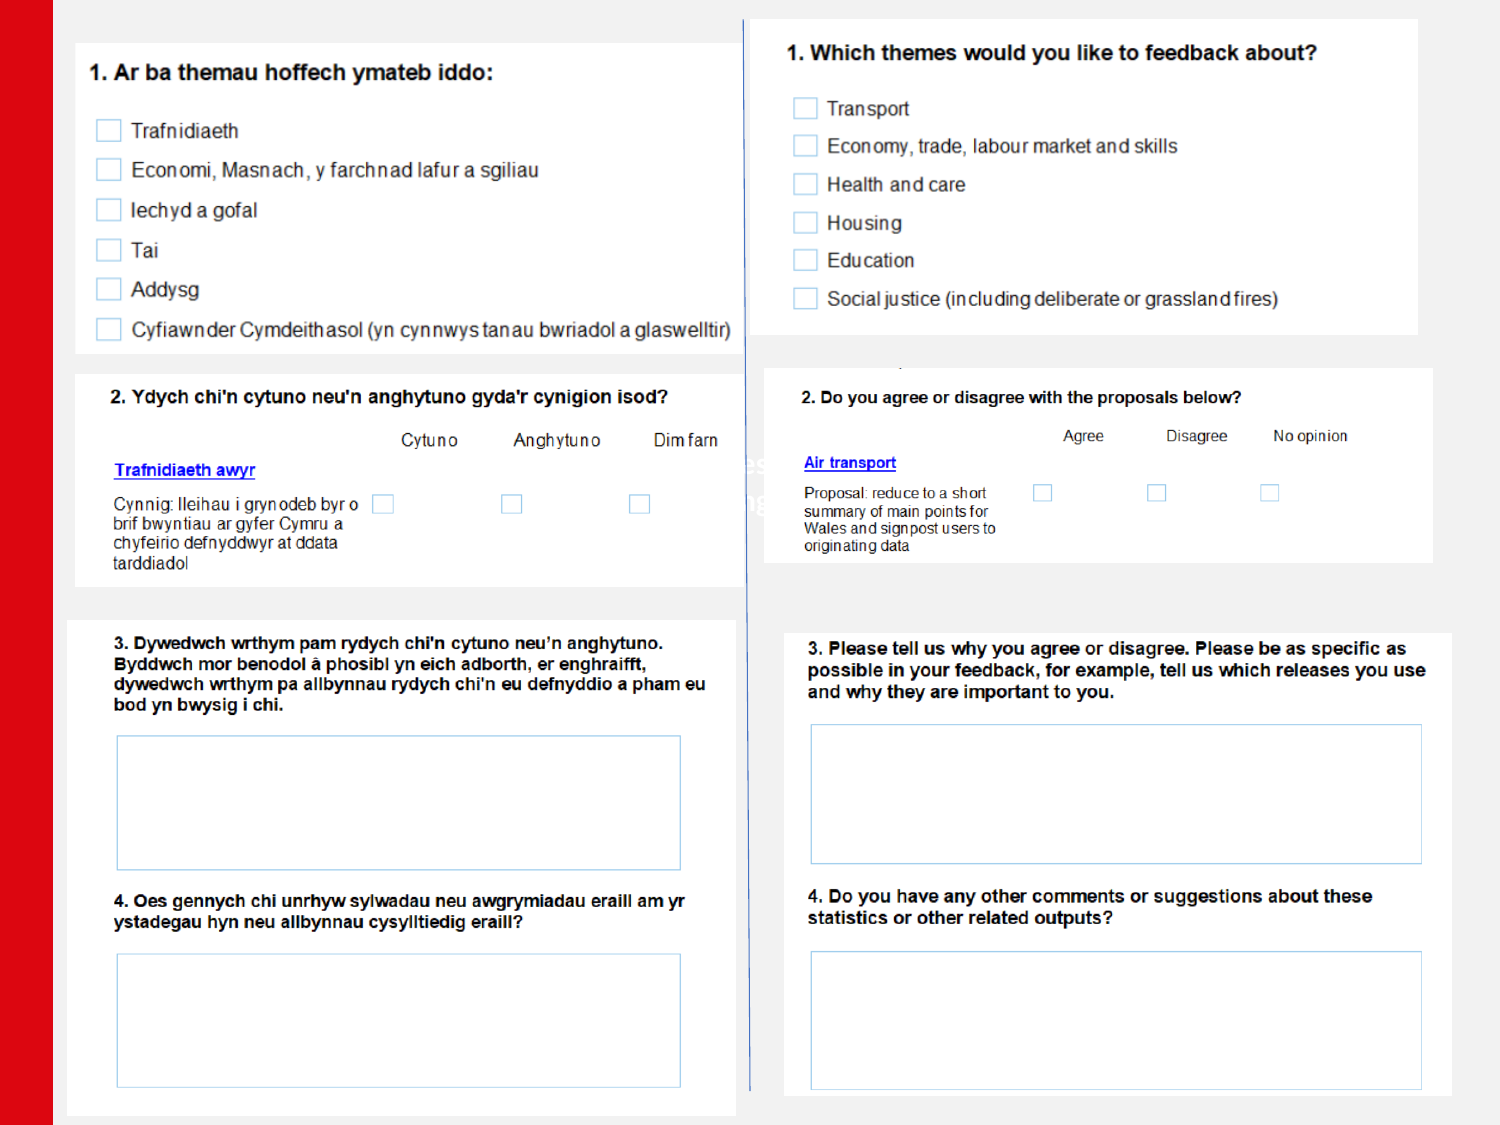

Types of change
How proposals were informed
Scope